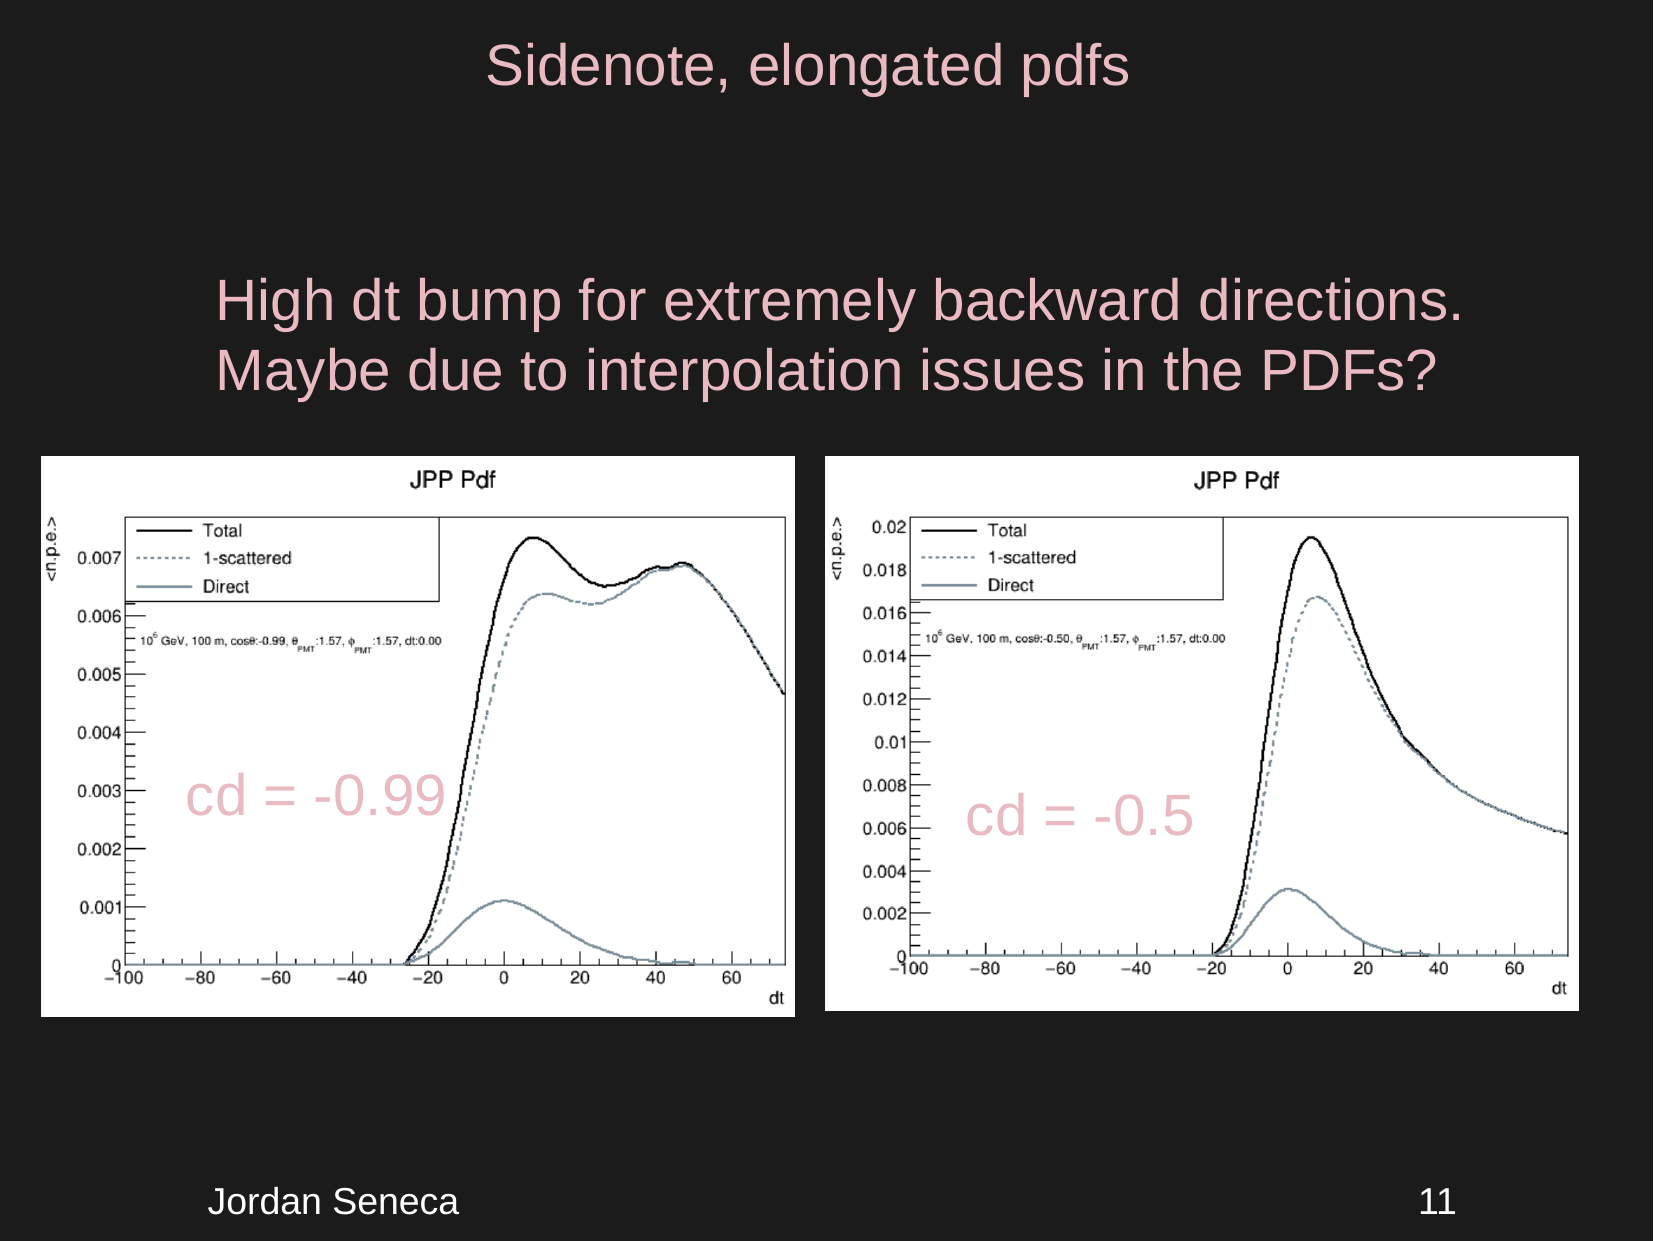

Sidenote, elongated pdfs
High dt bump for extremely backward directions. Maybe due to interpolation issues in the PDFs?
cd = -0.99
cd = -0.5